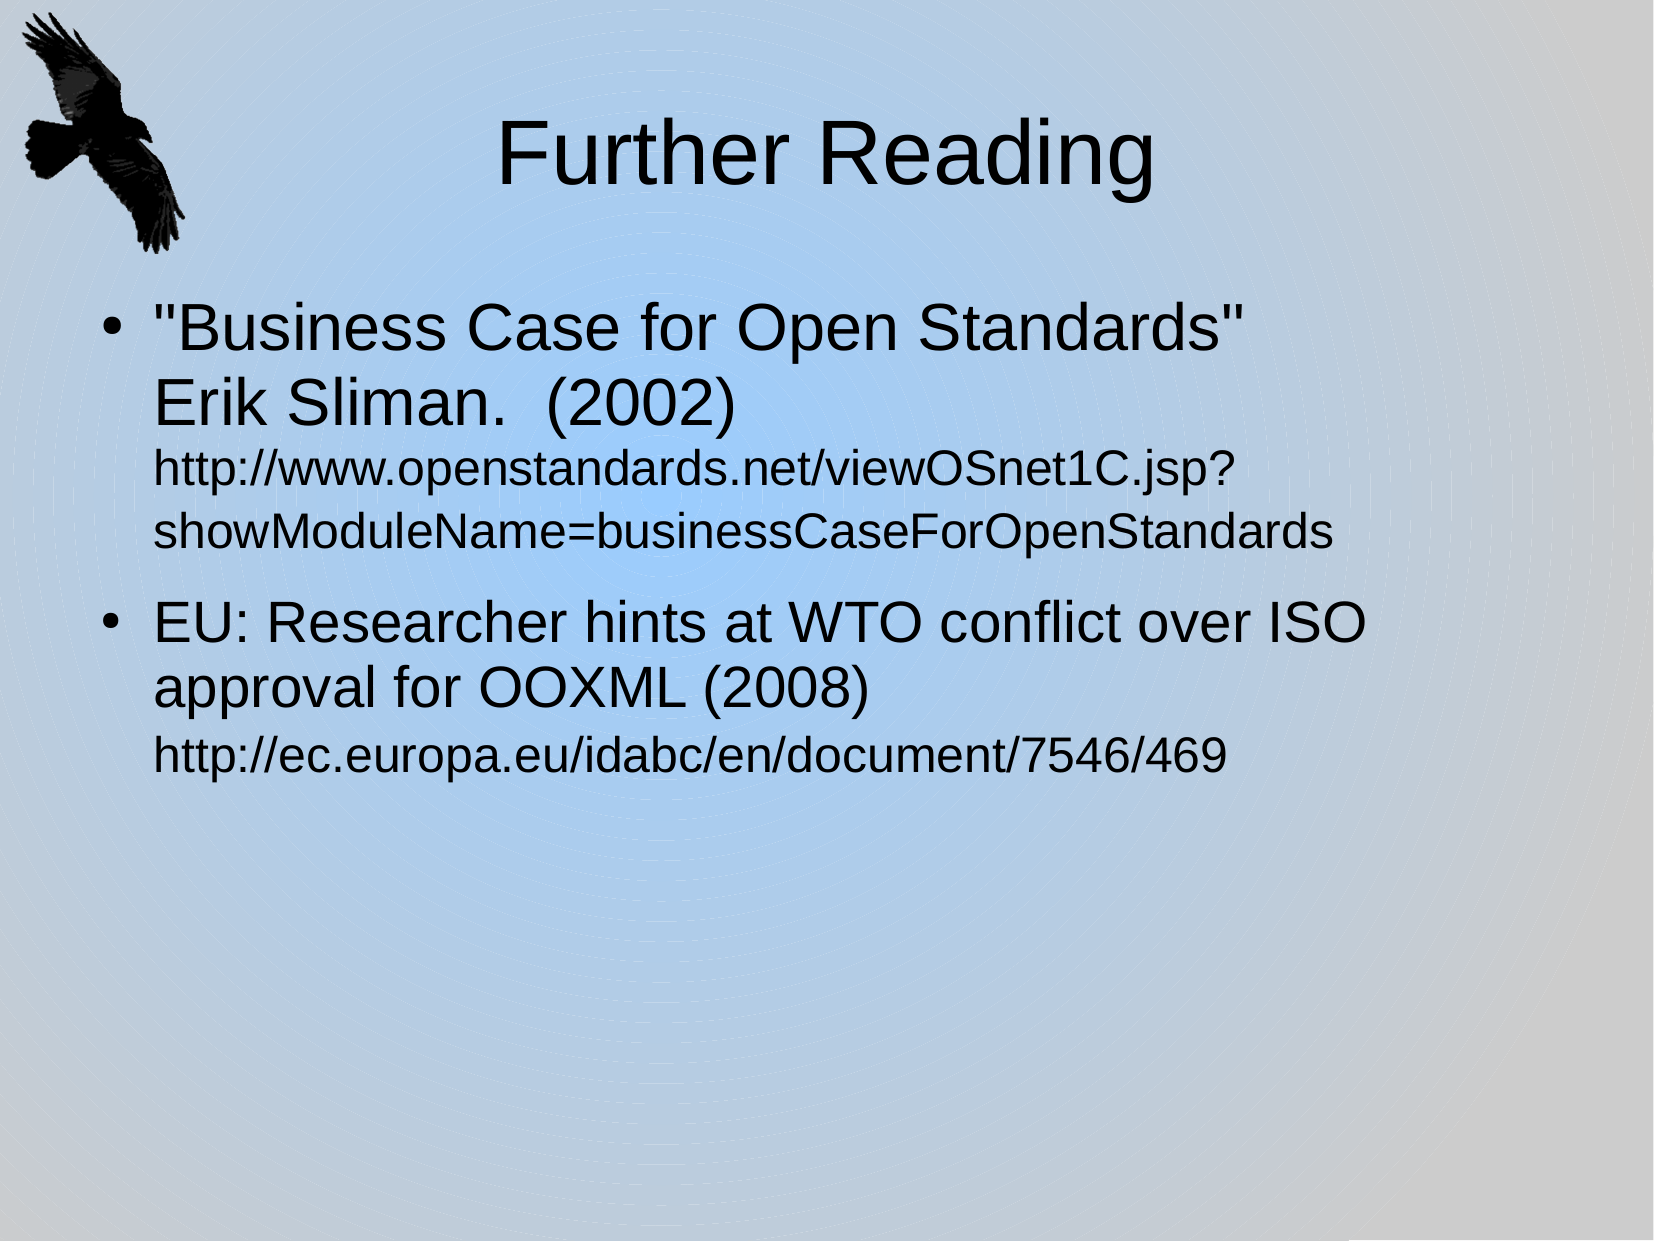

# Further Reading
"Business Case for Open Standards"
Erik Sliman. (2002)
http://www.openstandards.net/viewOSnet1C.jsp?showModuleName=businessCaseForOpenStandards
EU: Researcher hints at WTO conflict over ISO approval for OOXML (2008)
http://ec.europa.eu/idabc/en/document/7546/469